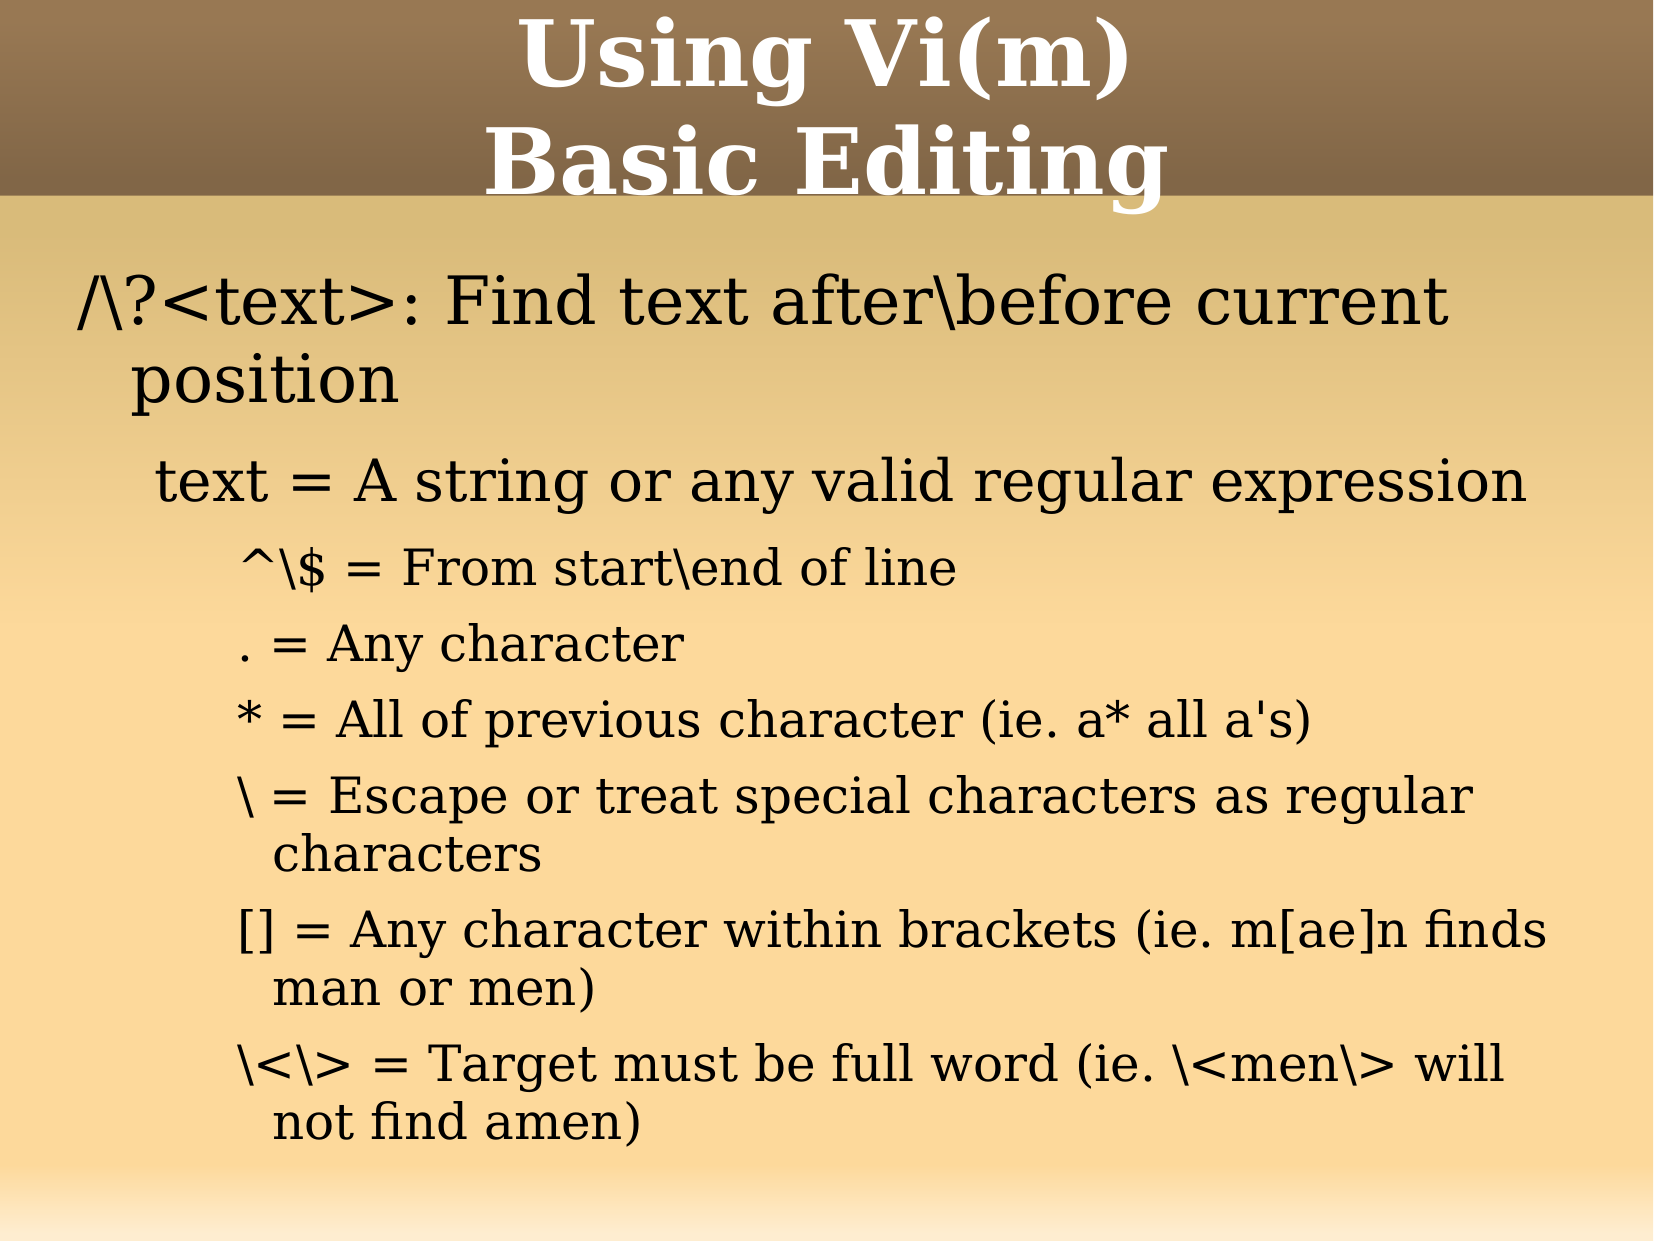

# Using Vi(m) Basic Editing
/\?<text>: Find text after\before current position
text = A string or any valid regular expression
^\$ = From start\end of line
. = Any character
* = All of previous character (ie. a* all a's)
\ = Escape or treat special characters as regular characters
[] = Any character within brackets (ie. m[ae]n finds man or men)
\<\> = Target must be full word (ie. \<men\> will not find amen)